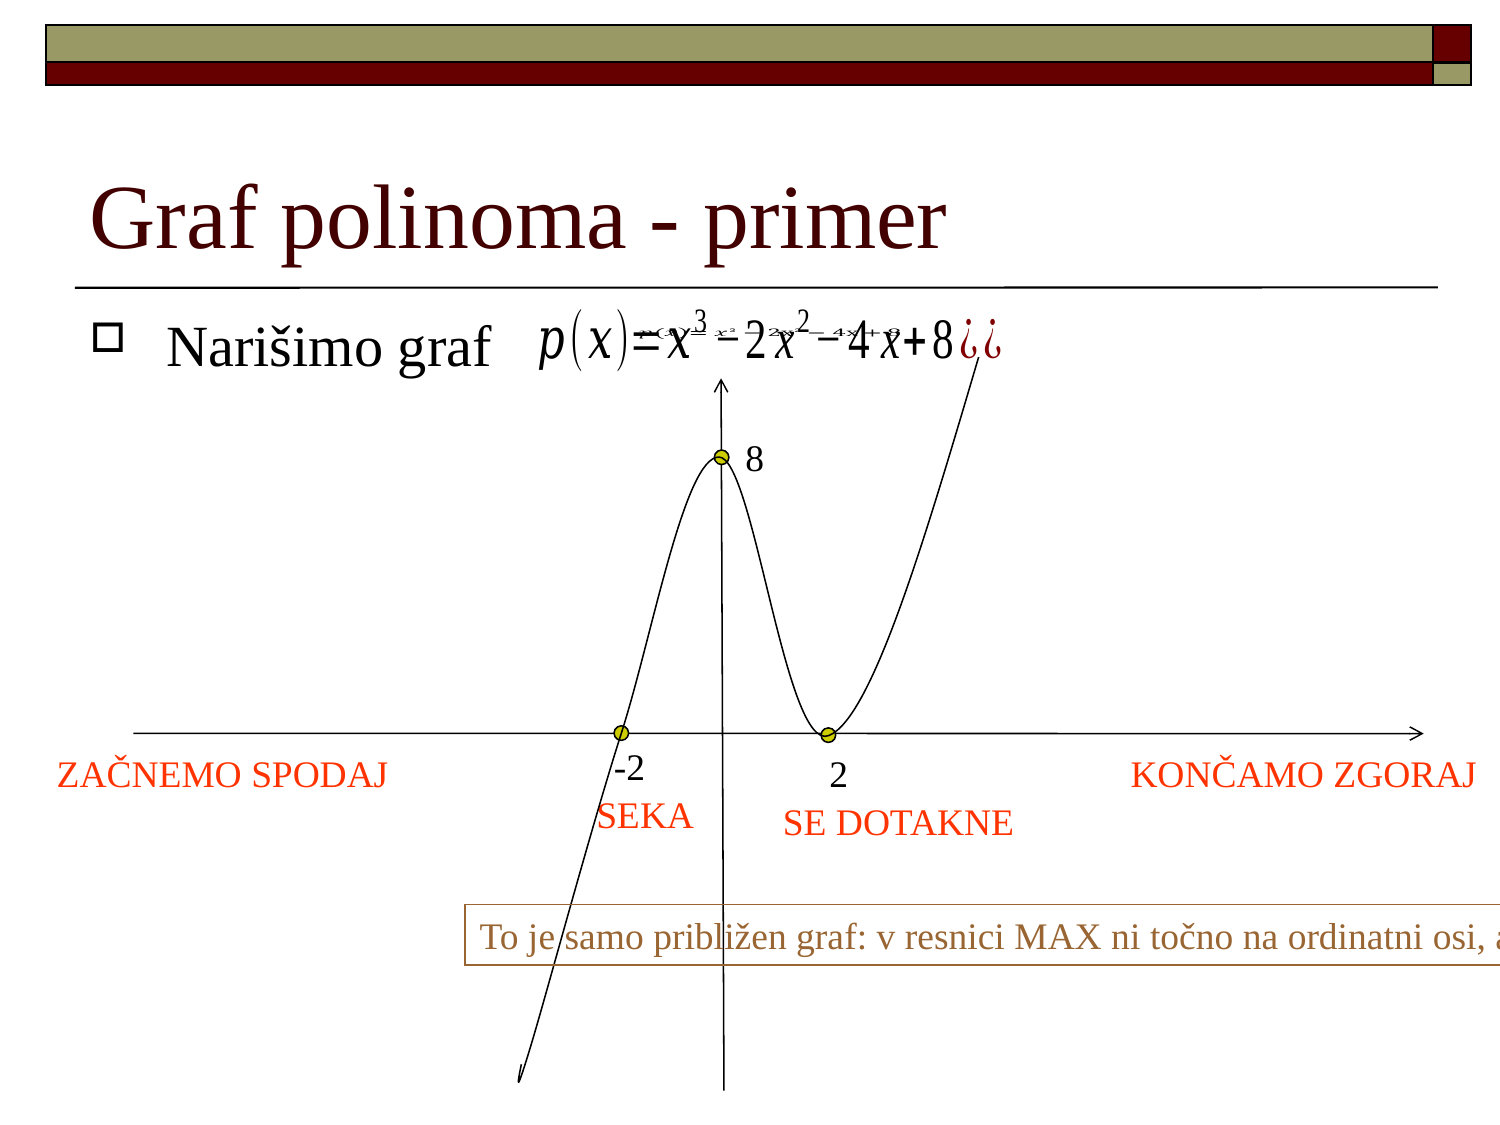

# Graf polinoma - primer
Narišimo graf
8
-2
2
ZAČNEMO SPODAJ
KONČAMO ZGORAJ
SEKA
SE DOTAKNE
To je samo približen graf: v resnici MAX ni točno na ordinatni osi, a to nas ne zanima.